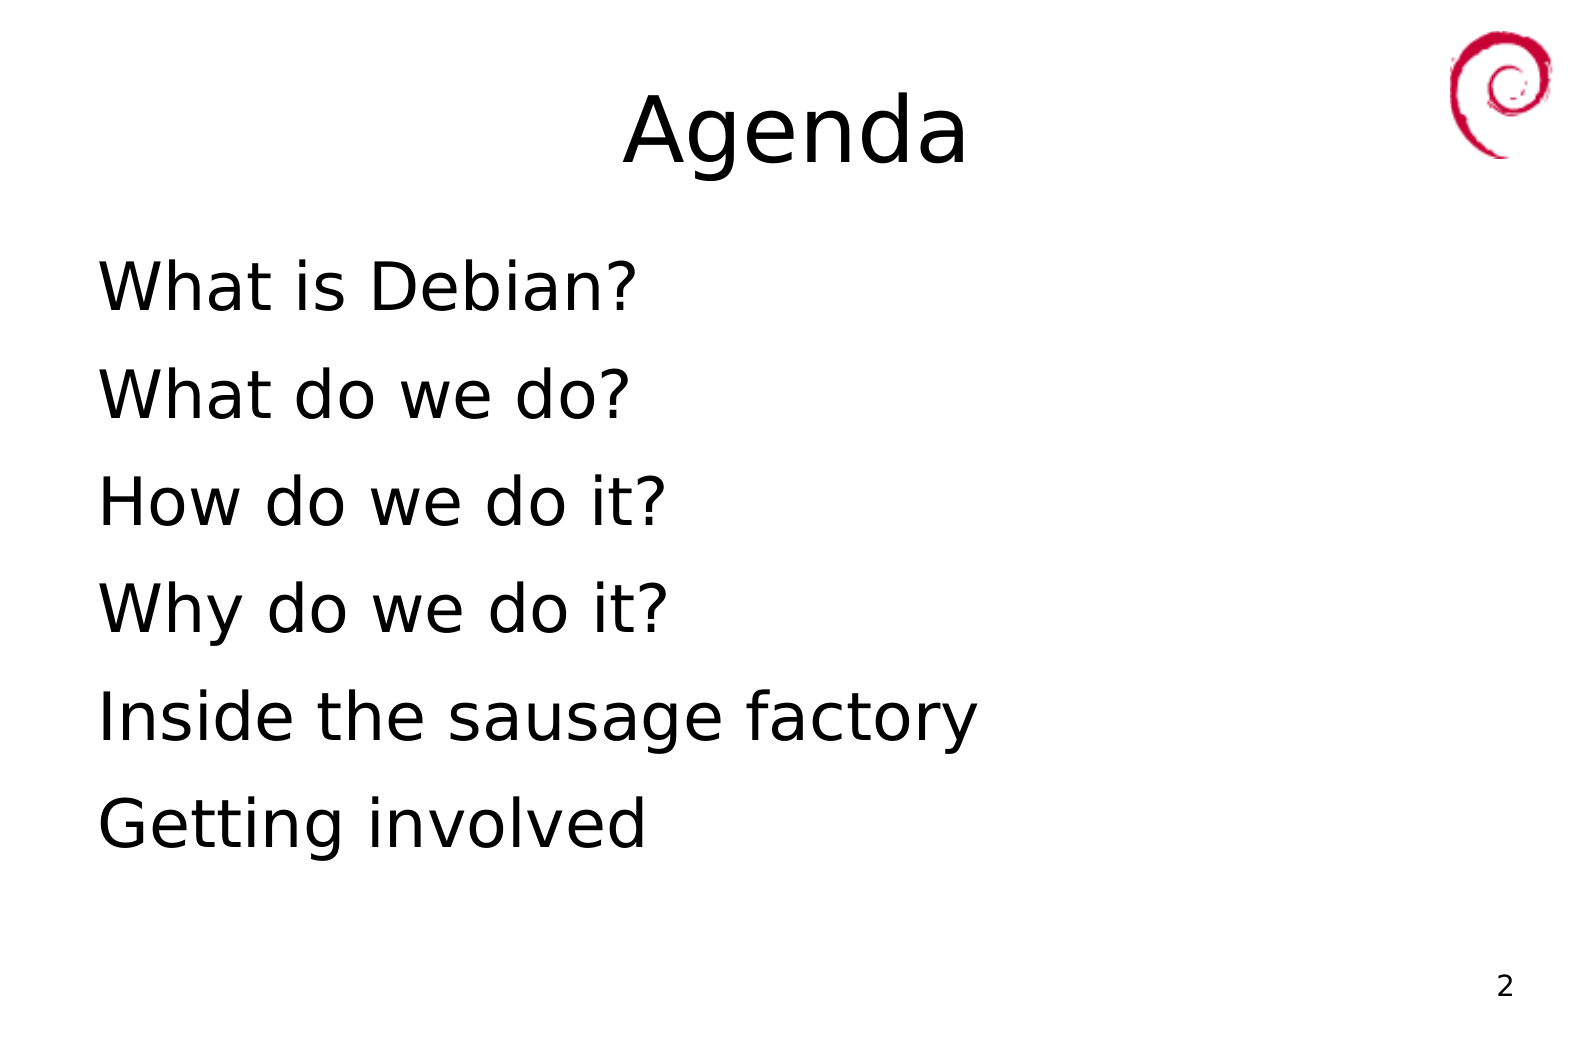

# Agenda
What is Debian?
What do we do?
How do we do it?
Why do we do it?
Inside the sausage factory
Getting involved
2